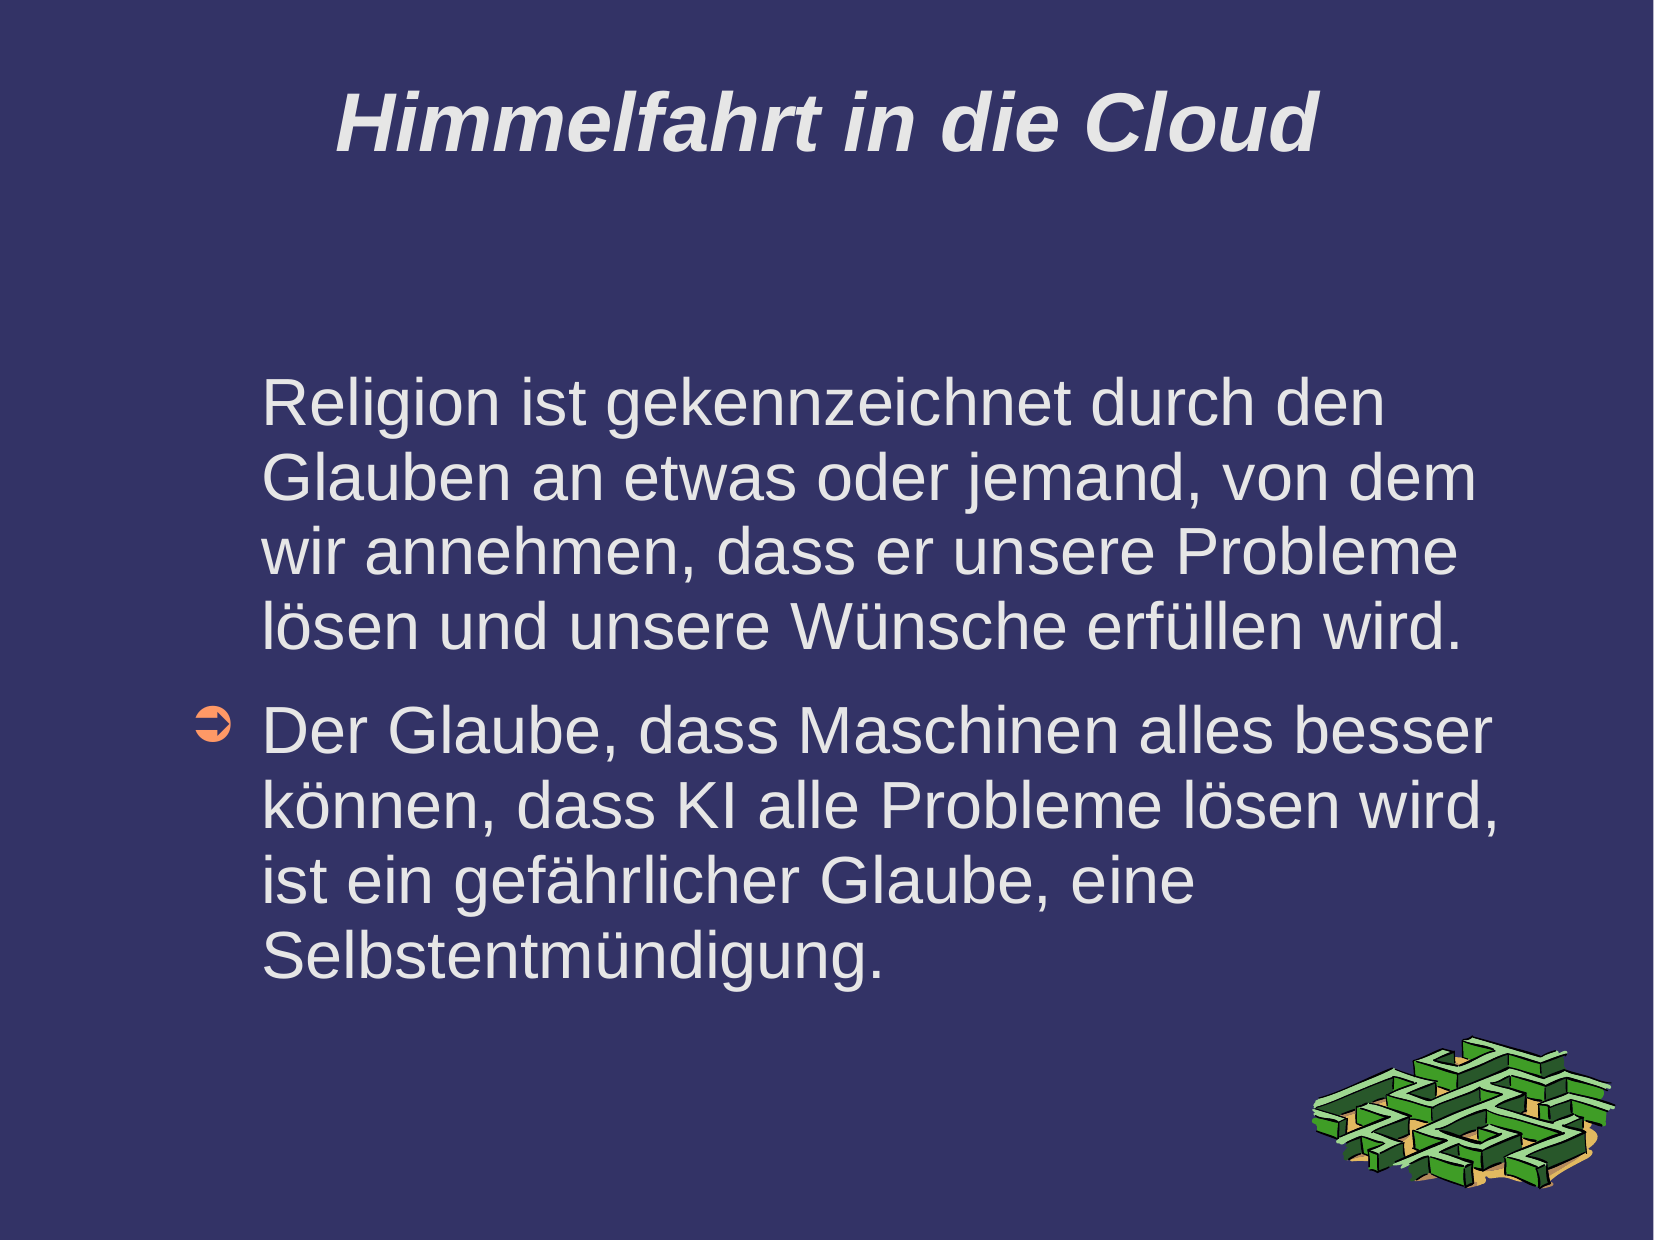

# Himmelfahrt in die Cloud
Religion ist gekennzeichnet durch den Glauben an etwas oder jemand, von dem wir annehmen, dass er unsere Probleme lösen und unsere Wünsche erfüllen wird.
Der Glaube, dass Maschinen alles besser können, dass KI alle Probleme lösen wird, ist ein gefährlicher Glaube, eine Selbstentmündigung.